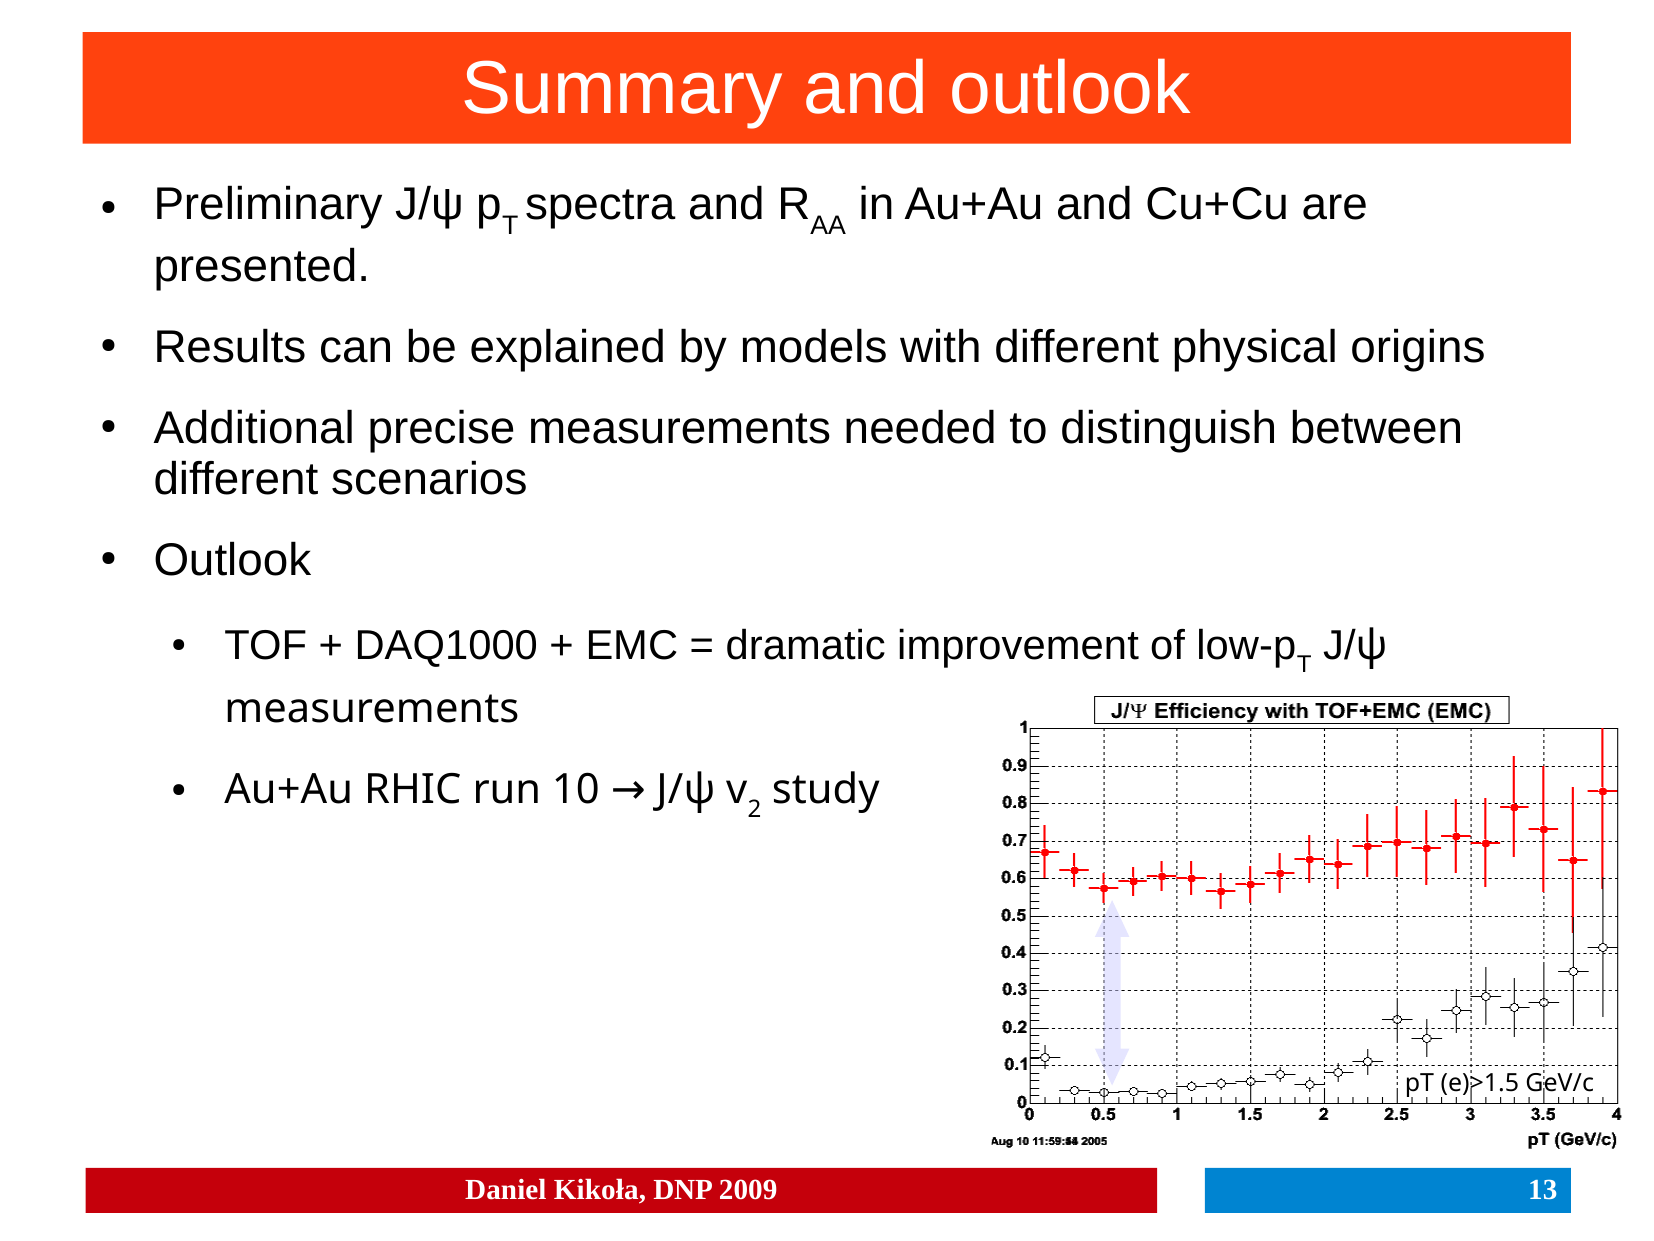

Summary and outlook
# Preliminary J/ψ pT spectra and RAA in Au+Au and Cu+Cu are presented.
Results can be explained by models with different physical origins
Additional precise measurements needed to distinguish between different scenarios
Outlook
TOF + DAQ1000 + EMC = dramatic improvement of low-pT J/ψ measurements
Au+Au RHIC run 10 → J/ψ v2 study
pT (e)>1.5 GeV/c
Daniel Kikoła, DNP 2009
13